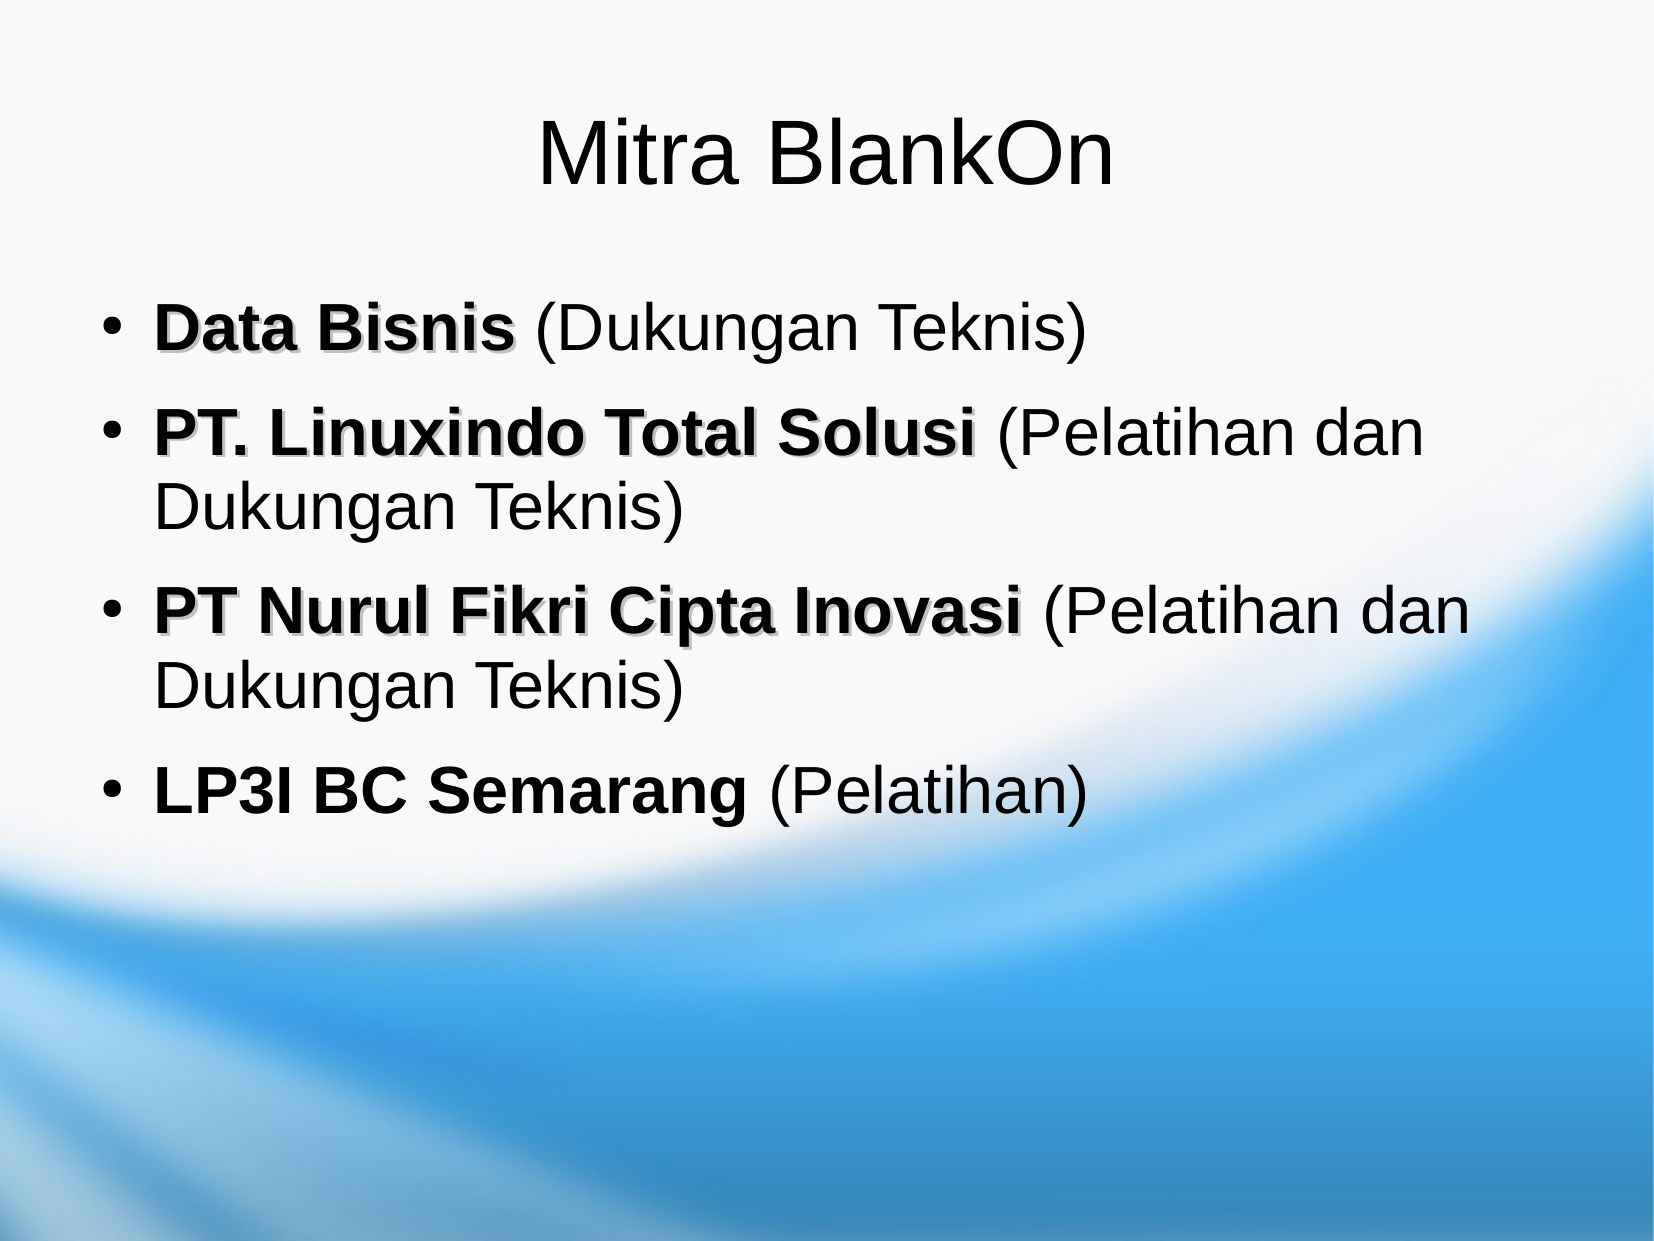

# Mitra BlankOn
Data Bisnis (Dukungan Teknis)
PT. Linuxindo Total Solusi (Pelatihan dan Dukungan Teknis)
PT Nurul Fikri Cipta Inovasi (Pelatihan dan Dukungan Teknis)
LP3I BC Semarang (Pelatihan)